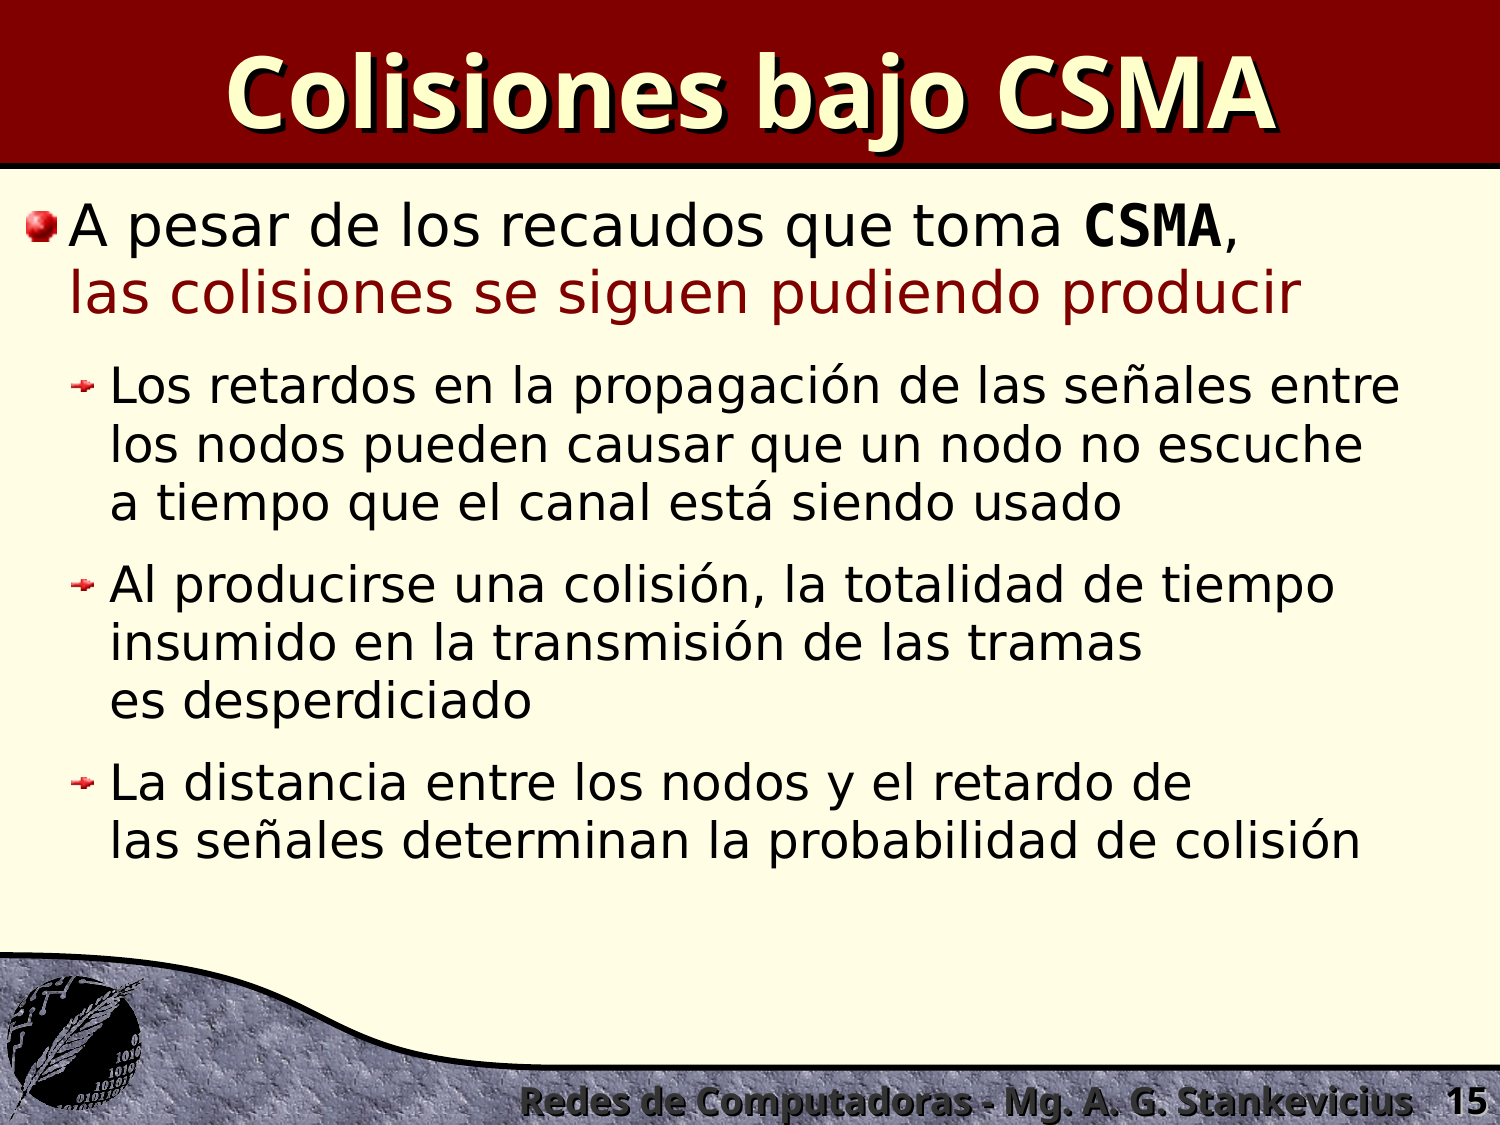

# Colisiones bajo CSMA
A pesar de los recaudos que toma CSMA,
las colisiones se siguen pudiendo producir
Los retardos en la propagación de las señales entre los nodos pueden causar que un nodo no escuche
a tiempo que el canal está siendo usado
Al producirse una colisión, la totalidad de tiempo insumido en la transmisión de las tramas
es desperdiciado
La distancia entre los nodos y el retardo de
las señales determinan la probabilidad de colisión
15